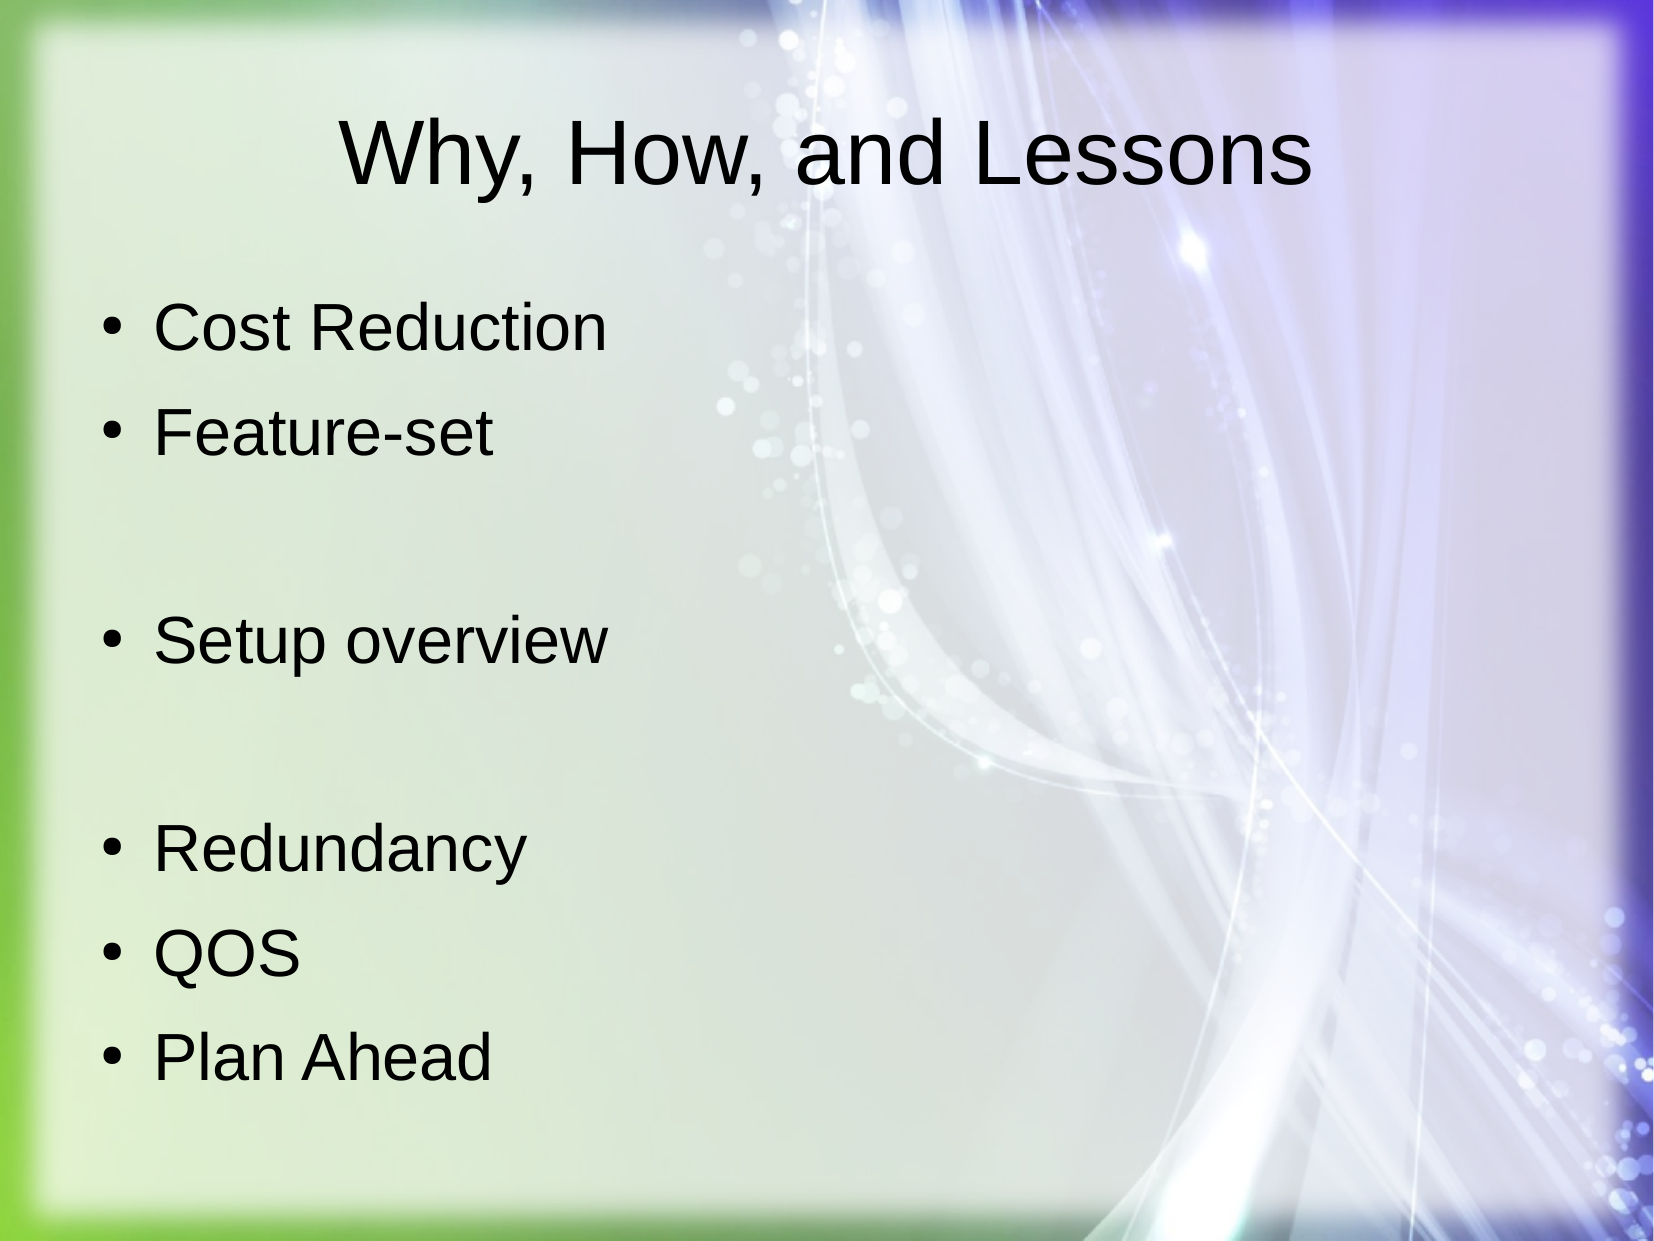

# Why, How, and Lessons
Cost Reduction
Feature-set
Setup overview
Redundancy
QOS
Plan Ahead